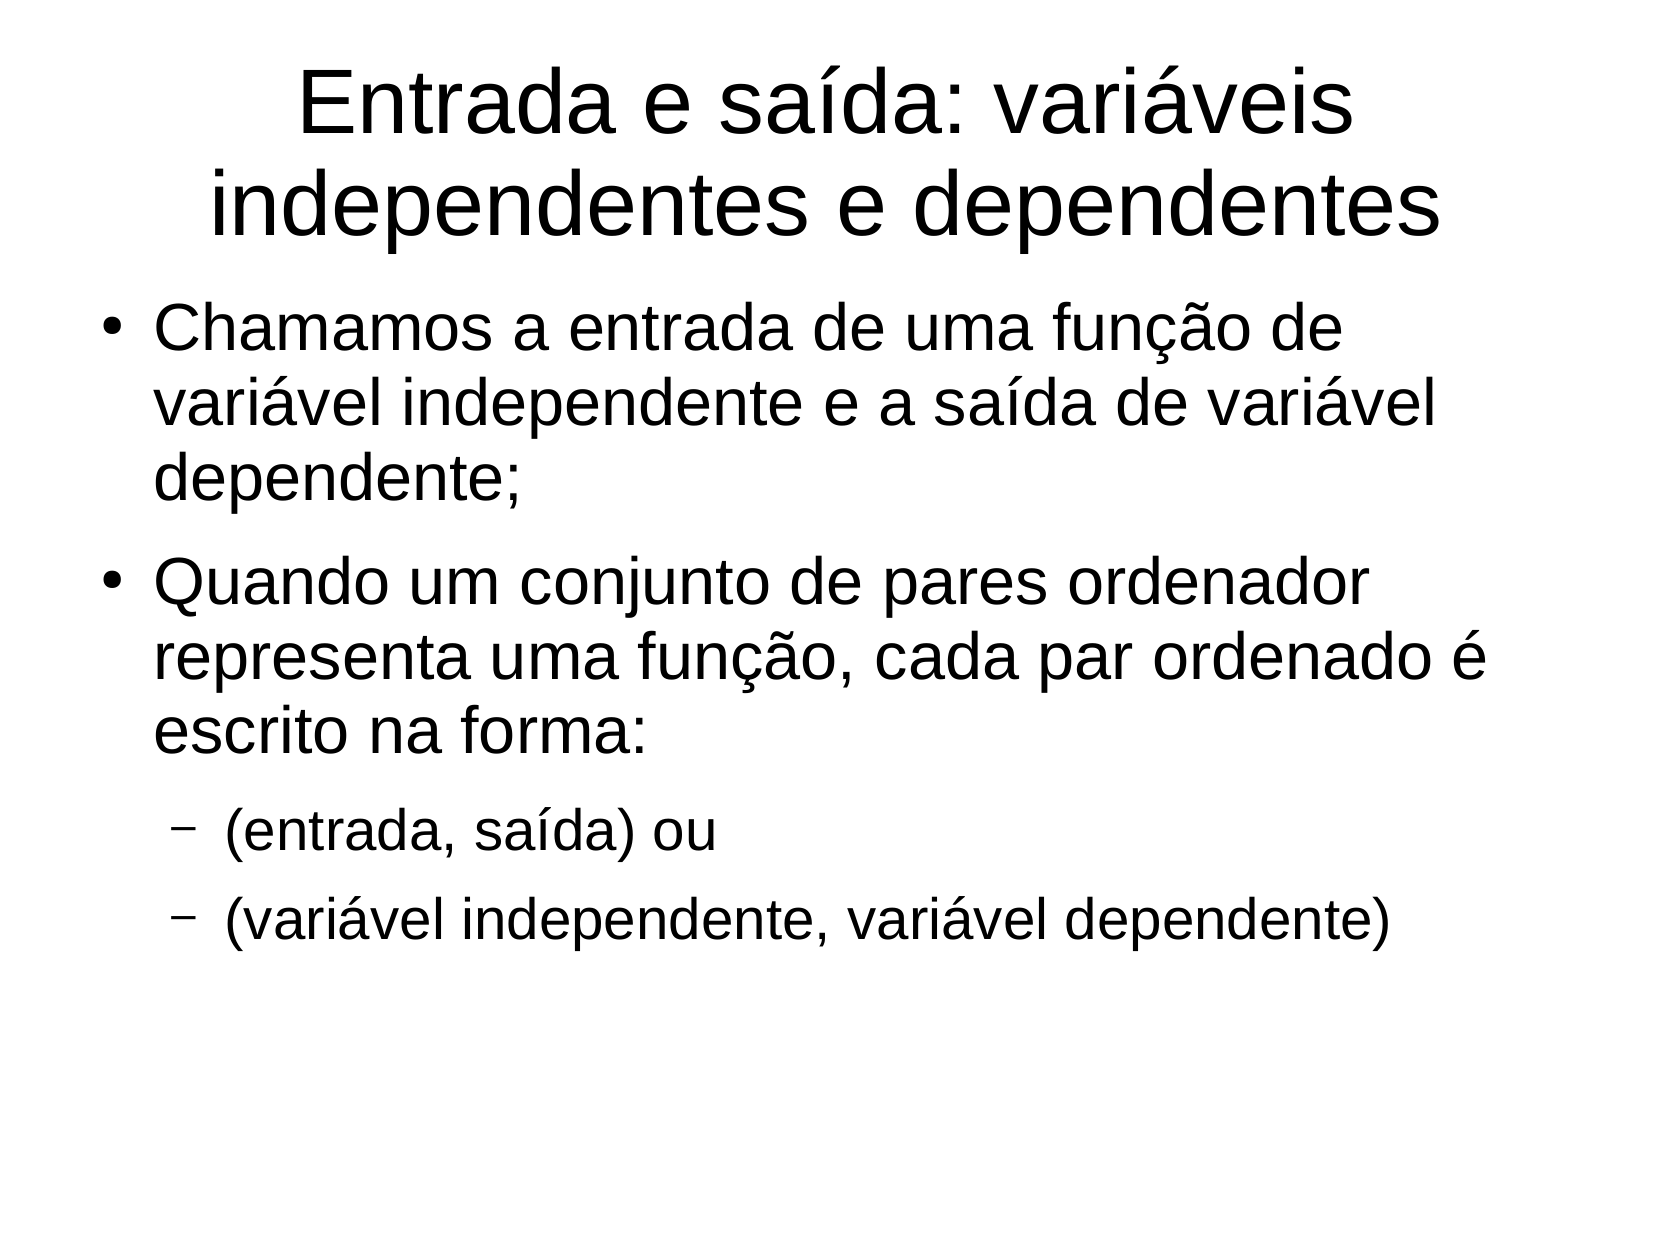

# Entrada e saída: variáveis independentes e dependentes
Chamamos a entrada de uma função de variável independente e a saída de variável dependente;
Quando um conjunto de pares ordenador representa uma função, cada par ordenado é escrito na forma:
(entrada, saída) ou
(variável independente, variável dependente)